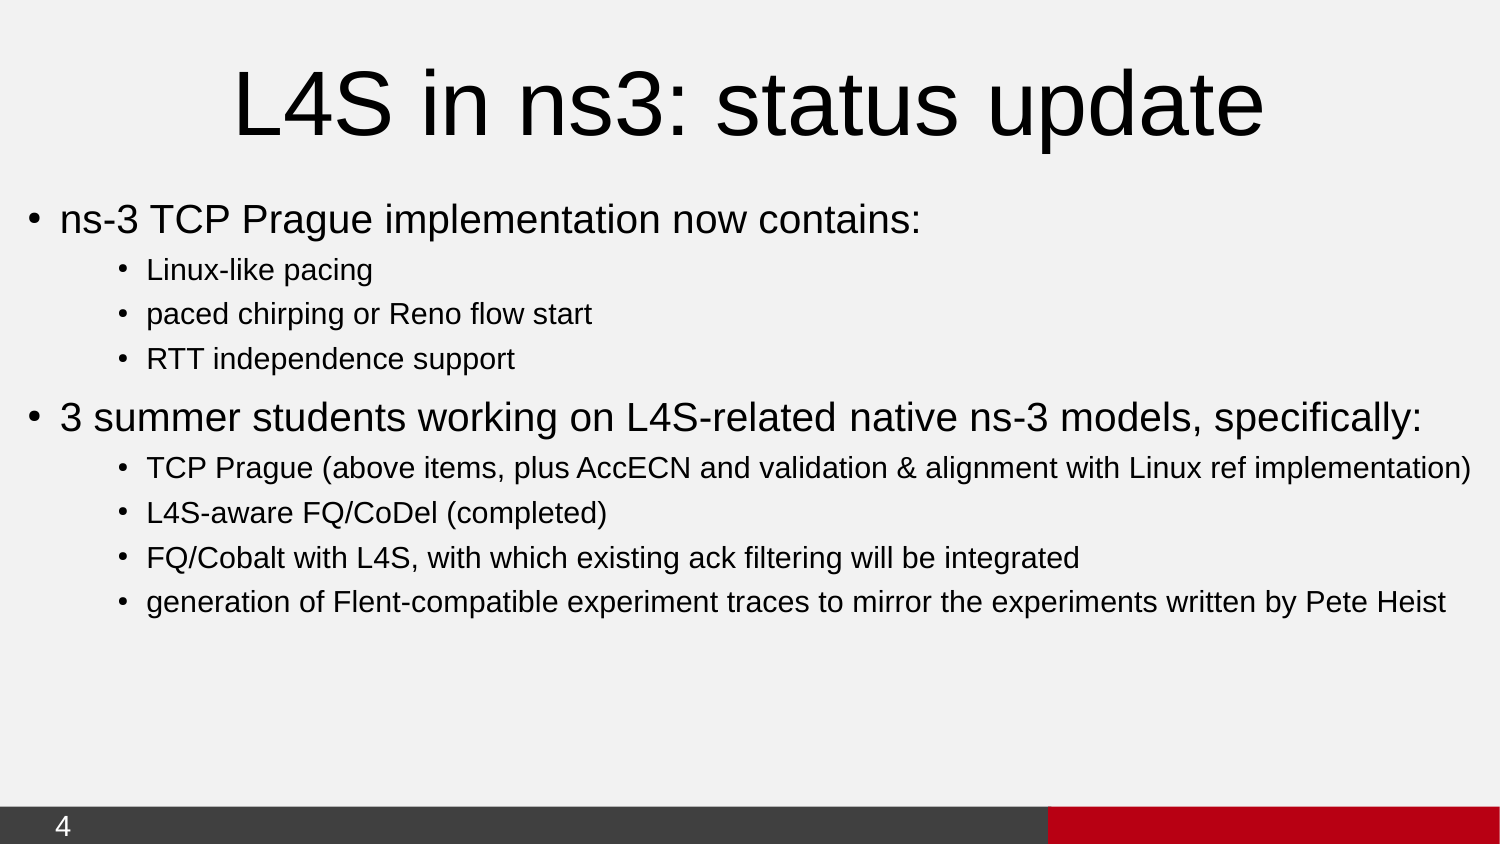

# L4S in ns3: status update
ns-3 TCP Prague implementation now contains:
Linux-like pacing
paced chirping or Reno flow start
RTT independence support
3 summer students working on L4S-related native ns-3 models, specifically:
TCP Prague (above items, plus AccECN and validation & alignment with Linux ref implementation)
L4S-aware FQ/CoDel (completed)
FQ/Cobalt with L4S, with which existing ack filtering will be integrated
generation of Flent-compatible experiment traces to mirror the experiments written by Pete Heist
4